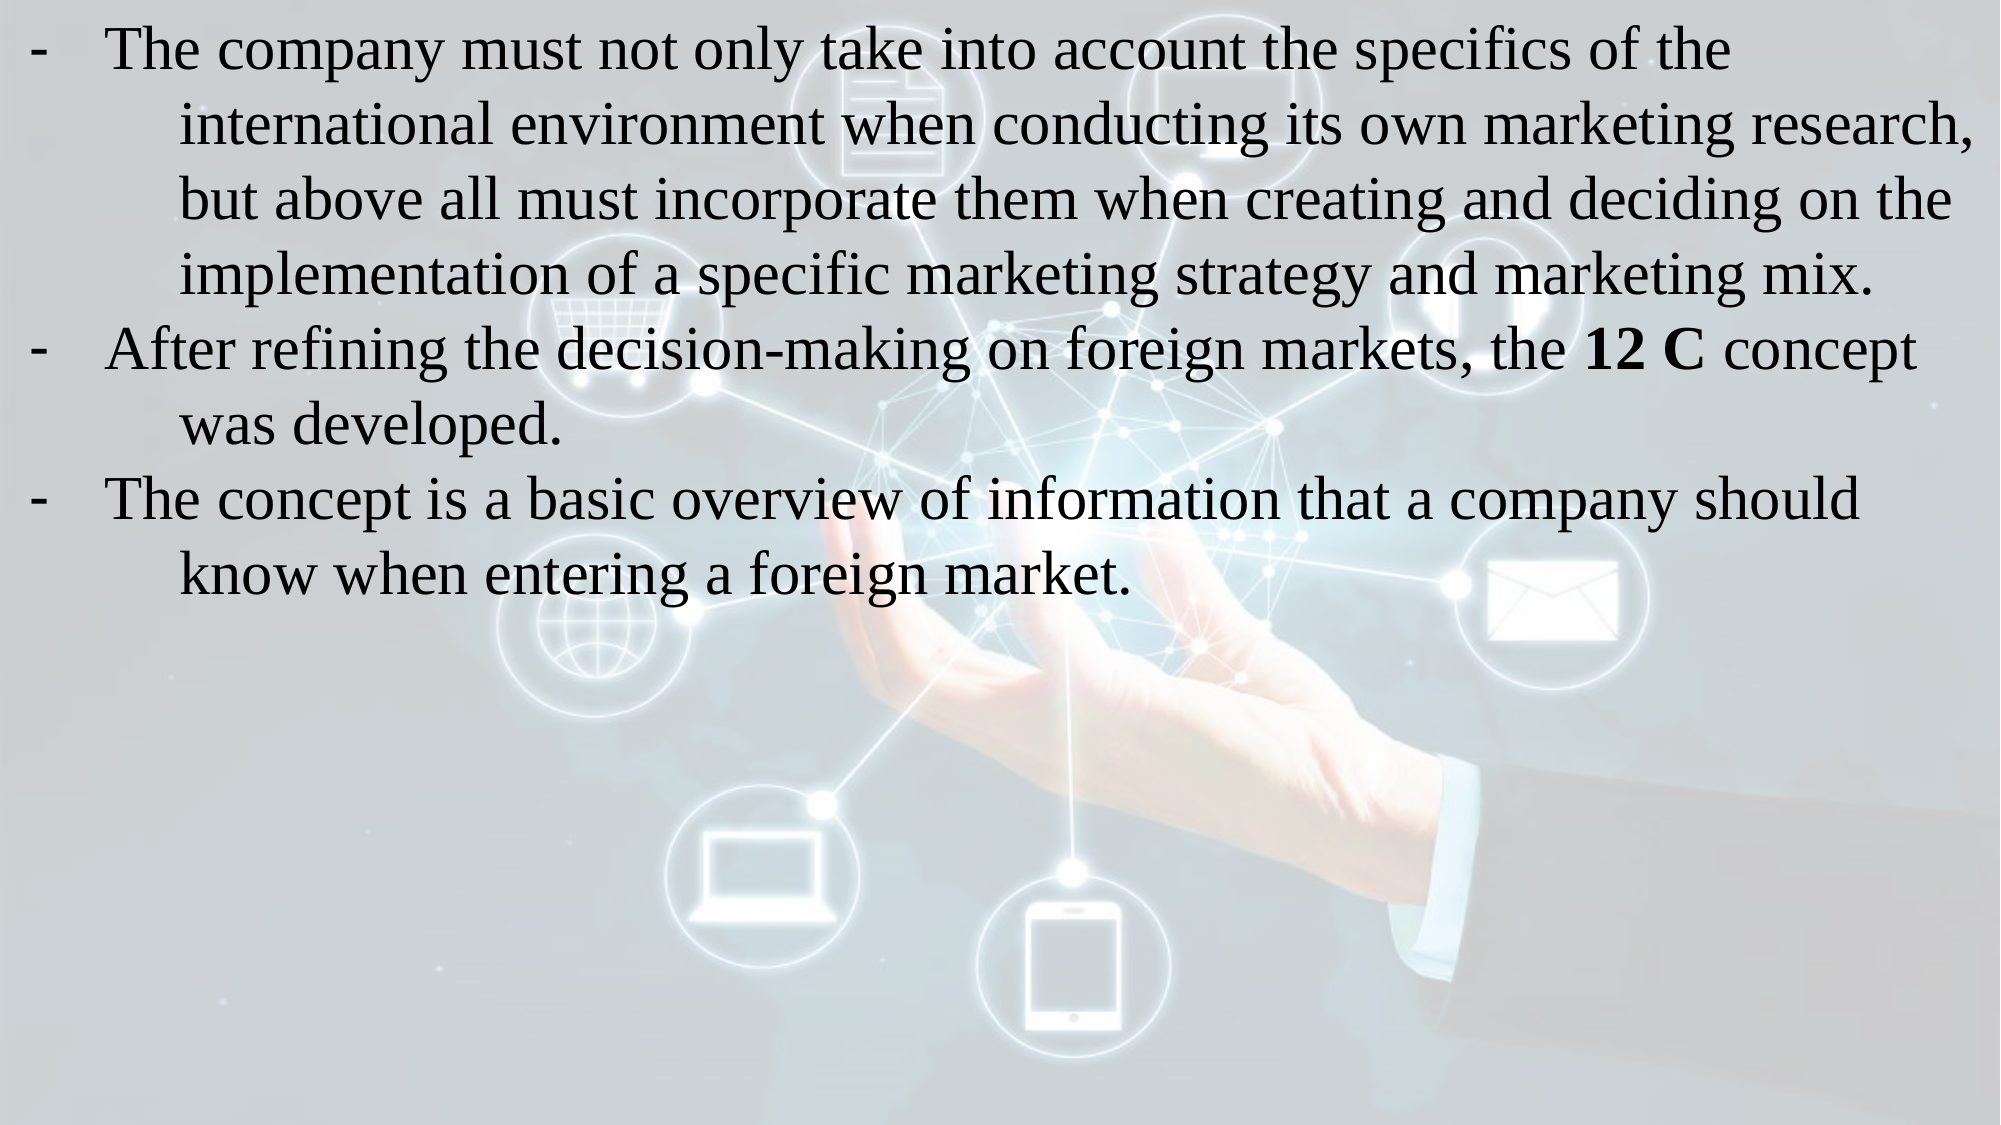

The company must not only take into account the specifics of the international environment when conducting its own marketing research, but above all must incorporate them when creating and deciding on the implementation of a specific marketing strategy and marketing mix.
After refining the decision-making on foreign markets, the 12 C concept was developed.
The concept is a basic overview of information that a company should know when entering a foreign market.